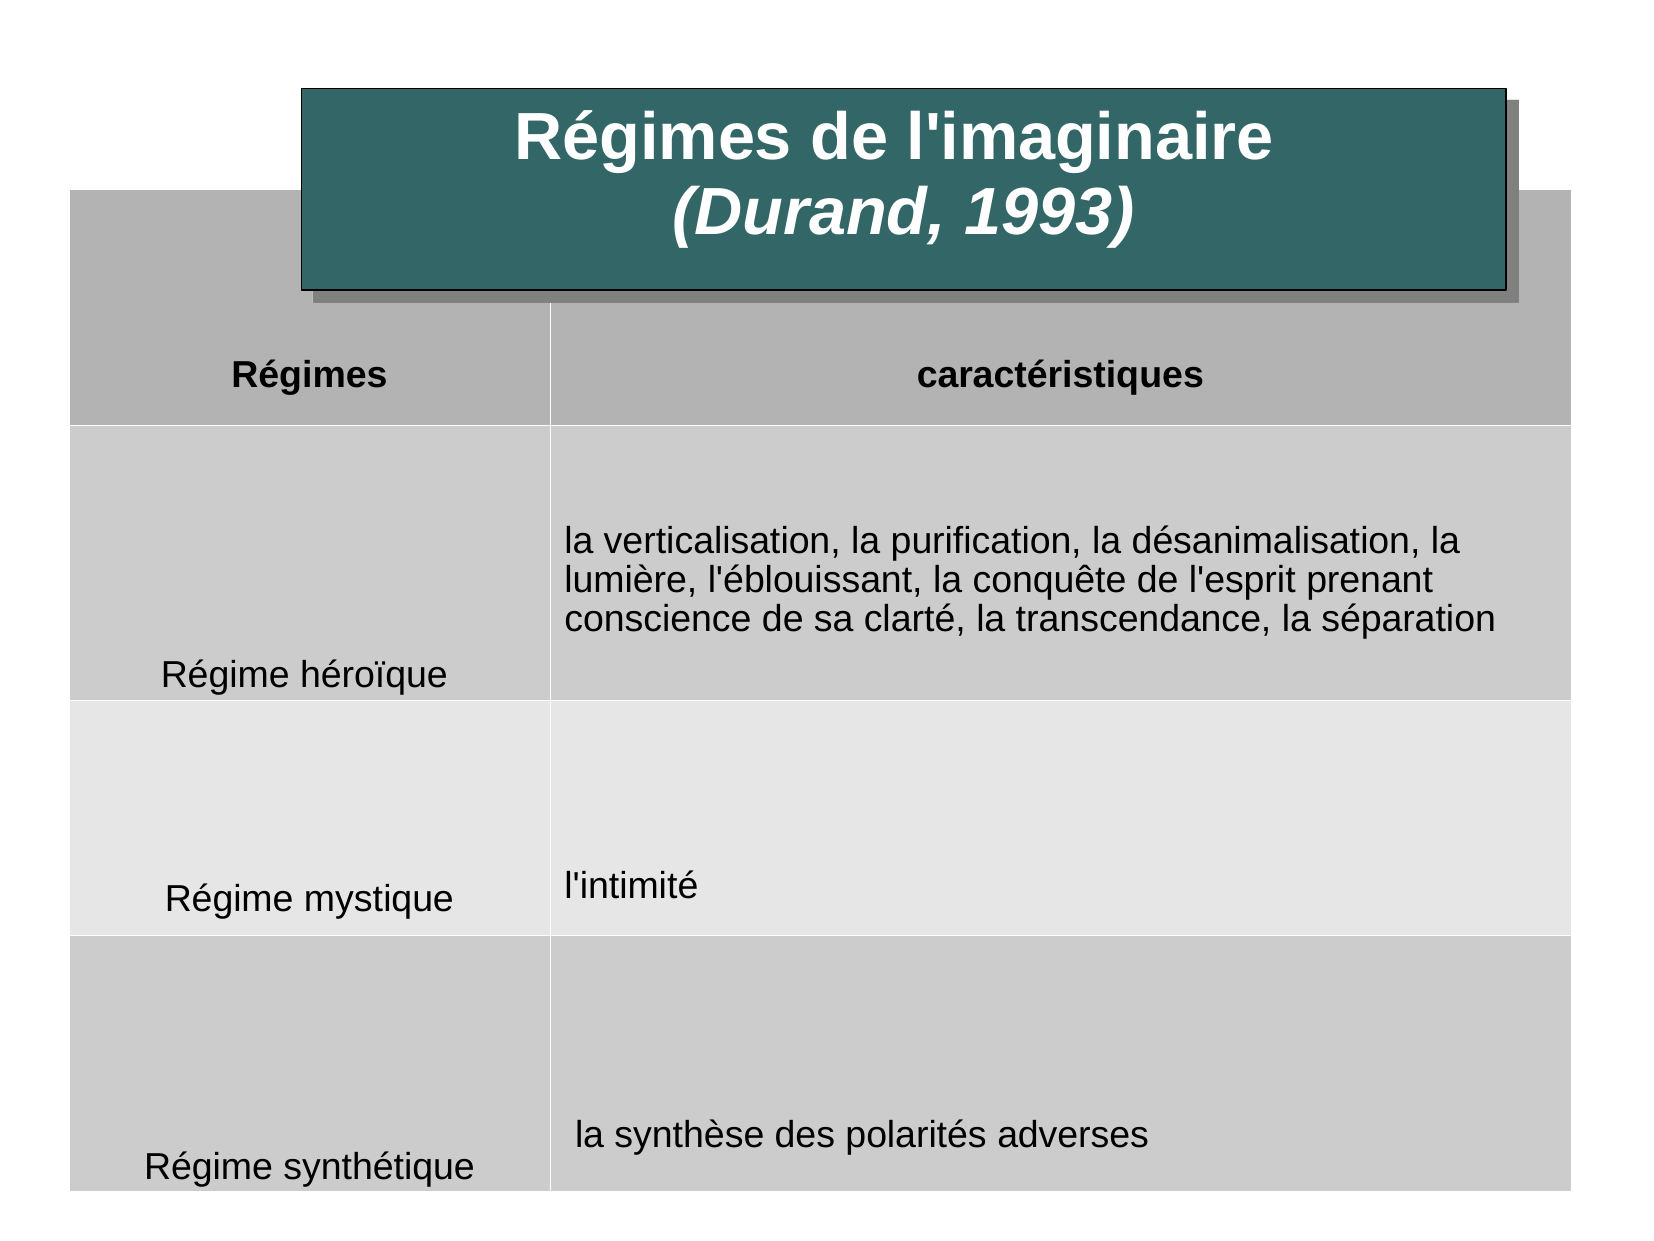

#
Régimes de l'imaginaire
(Durand, 1993)
| Régimes | caractéristiques |
| --- | --- |
| Régime héroïque | la verticalisation, la purification, la désanimalisation, la lumière, l'éblouissant, la conquête de l'esprit prenant conscience de sa clarté, la transcendance, la séparation |
| Régime mystique | l'intimité |
| Régime synthétique | la synthèse des polarités adverses |
21